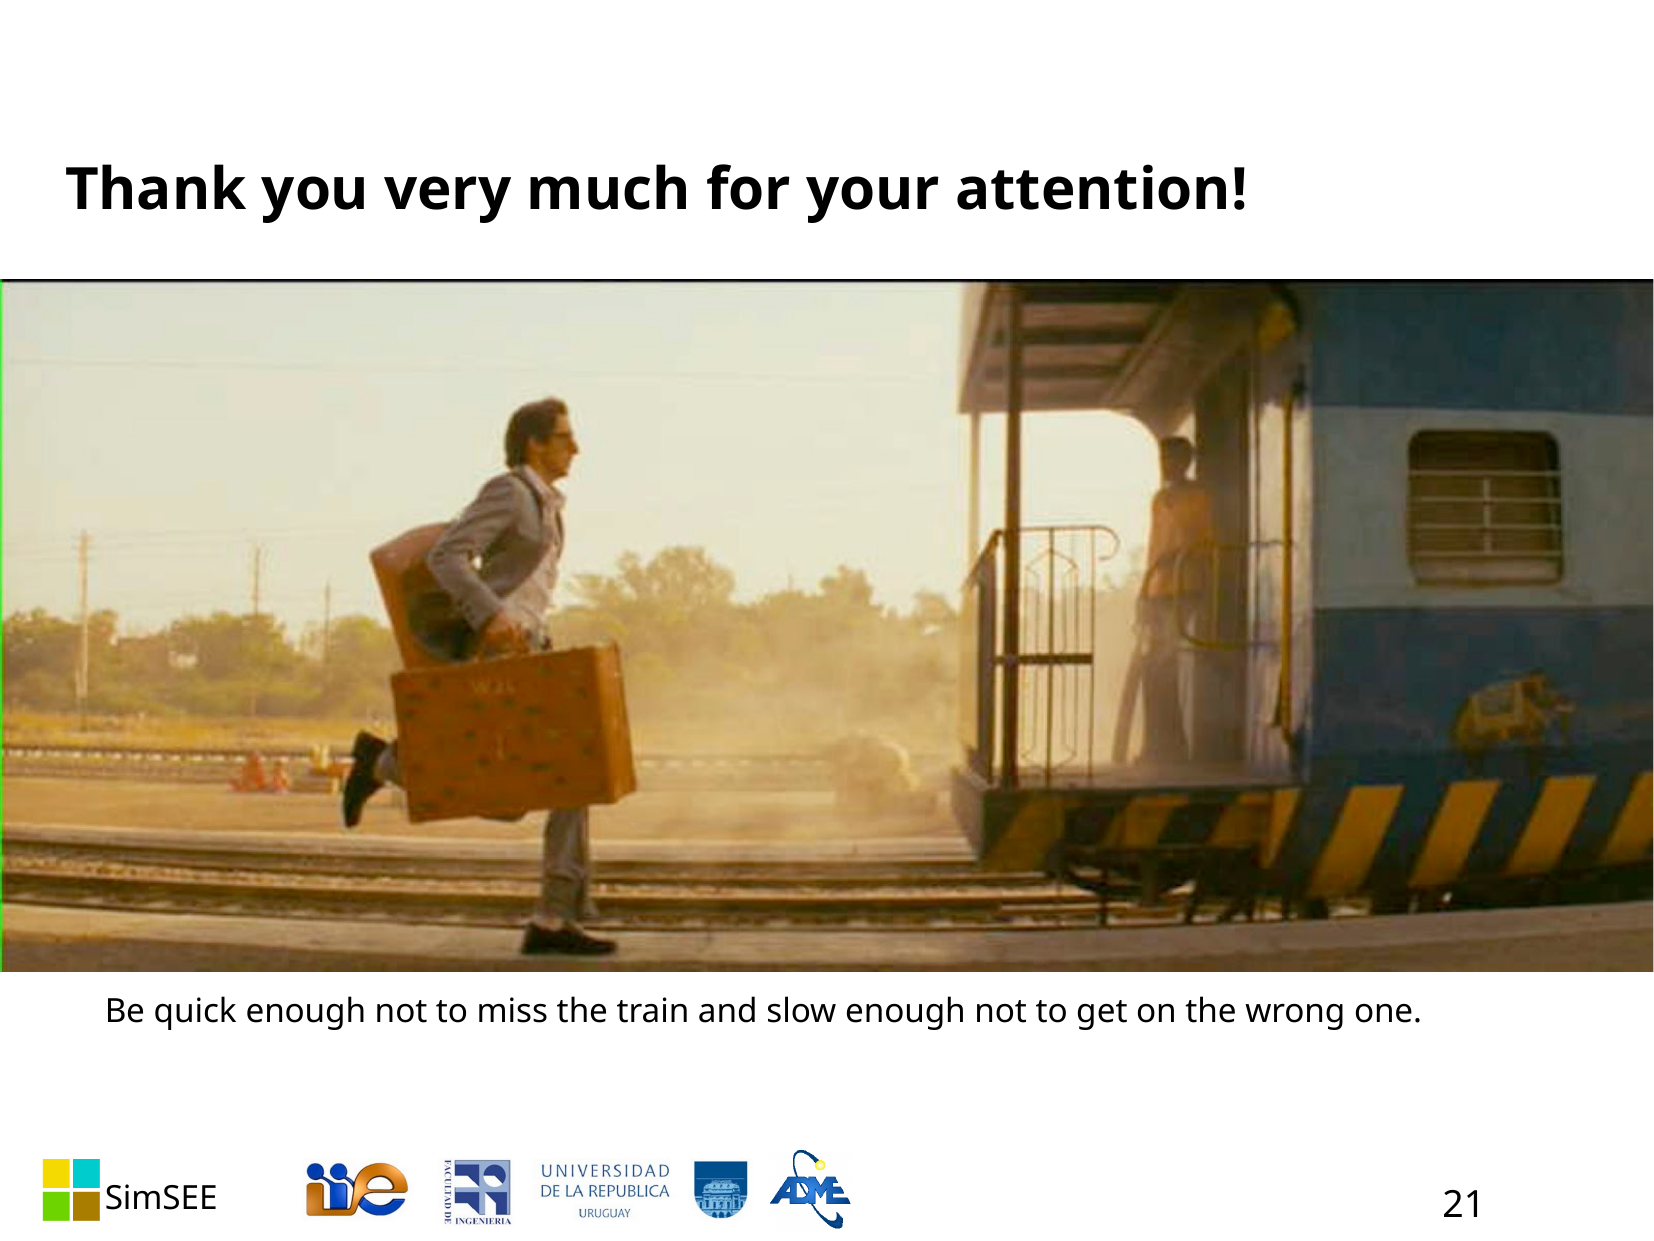

Thank you very much for your attention!
Be quick enough not to miss the train and slow enough not to get on the wrong one.